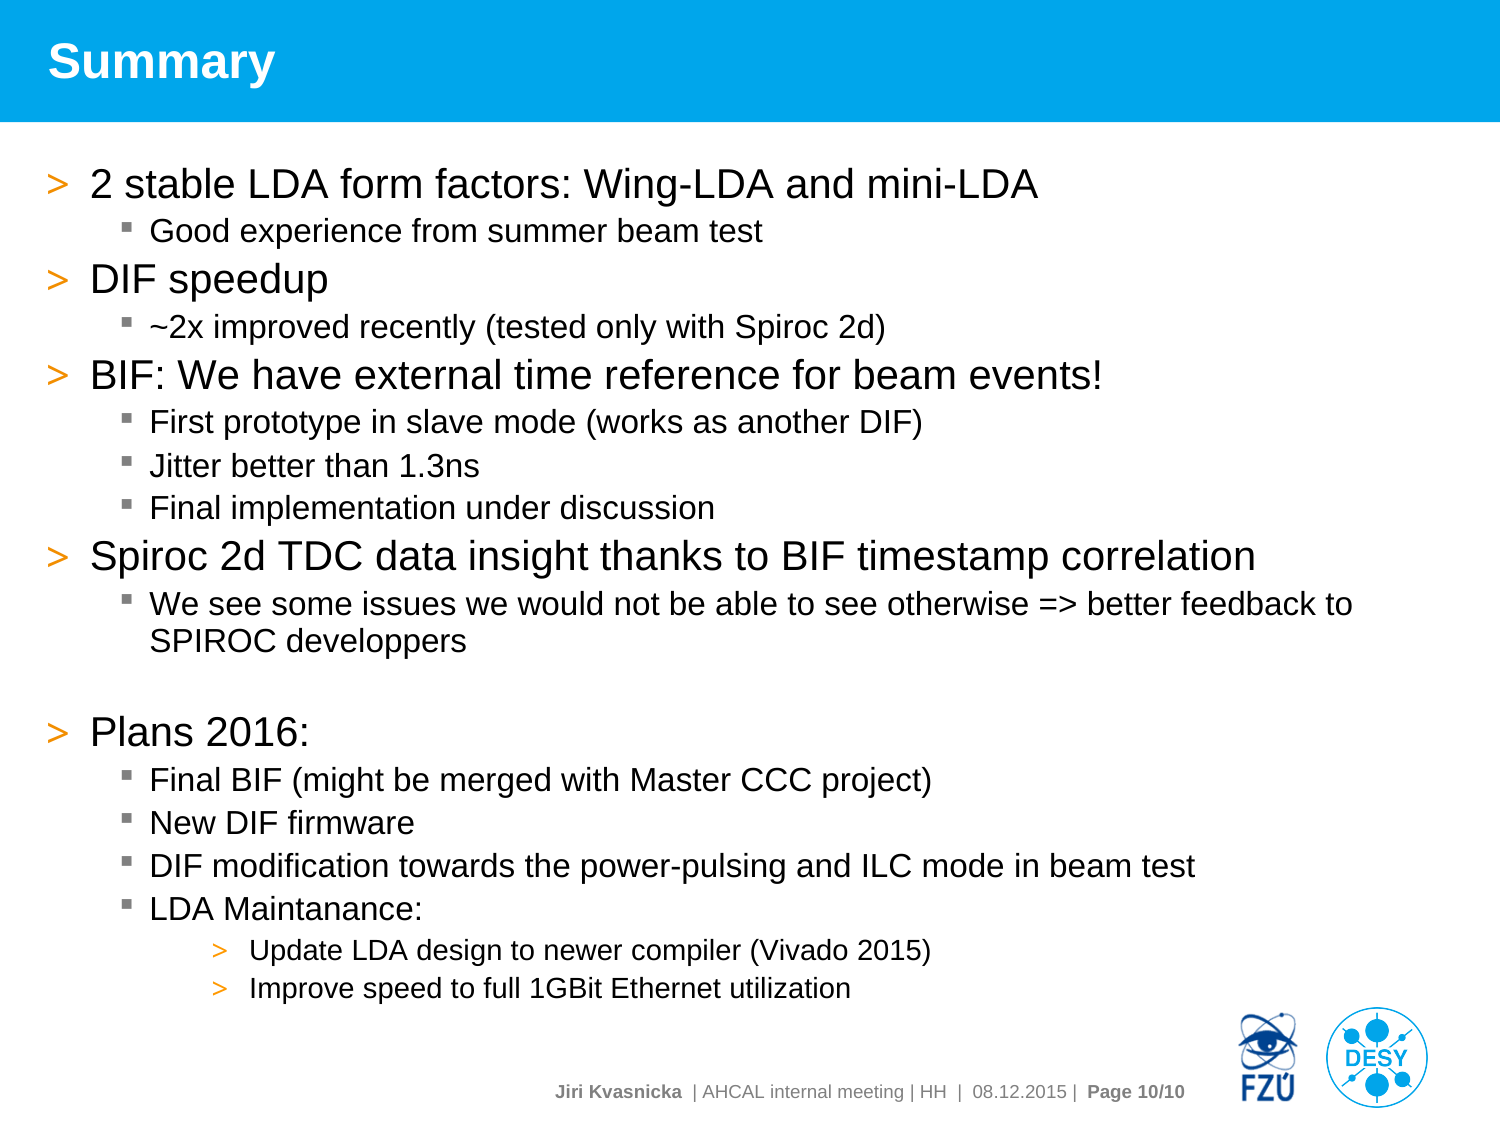

# Summary
2 stable LDA form factors: Wing-LDA and mini-LDA
Good experience from summer beam test
DIF speedup
~2x improved recently (tested only with Spiroc 2d)
BIF: We have external time reference for beam events!
First prototype in slave mode (works as another DIF)
Jitter better than 1.3ns
Final implementation under discussion
Spiroc 2d TDC data insight thanks to BIF timestamp correlation
We see some issues we would not be able to see otherwise => better feedback to SPIROC developpers
Plans 2016:
Final BIF (might be merged with Master CCC project)
New DIF firmware
DIF modification towards the power-pulsing and ILC mode in beam test
LDA Maintanance:
Update LDA design to newer compiler (Vivado 2015)
Improve speed to full 1GBit Ethernet utilization